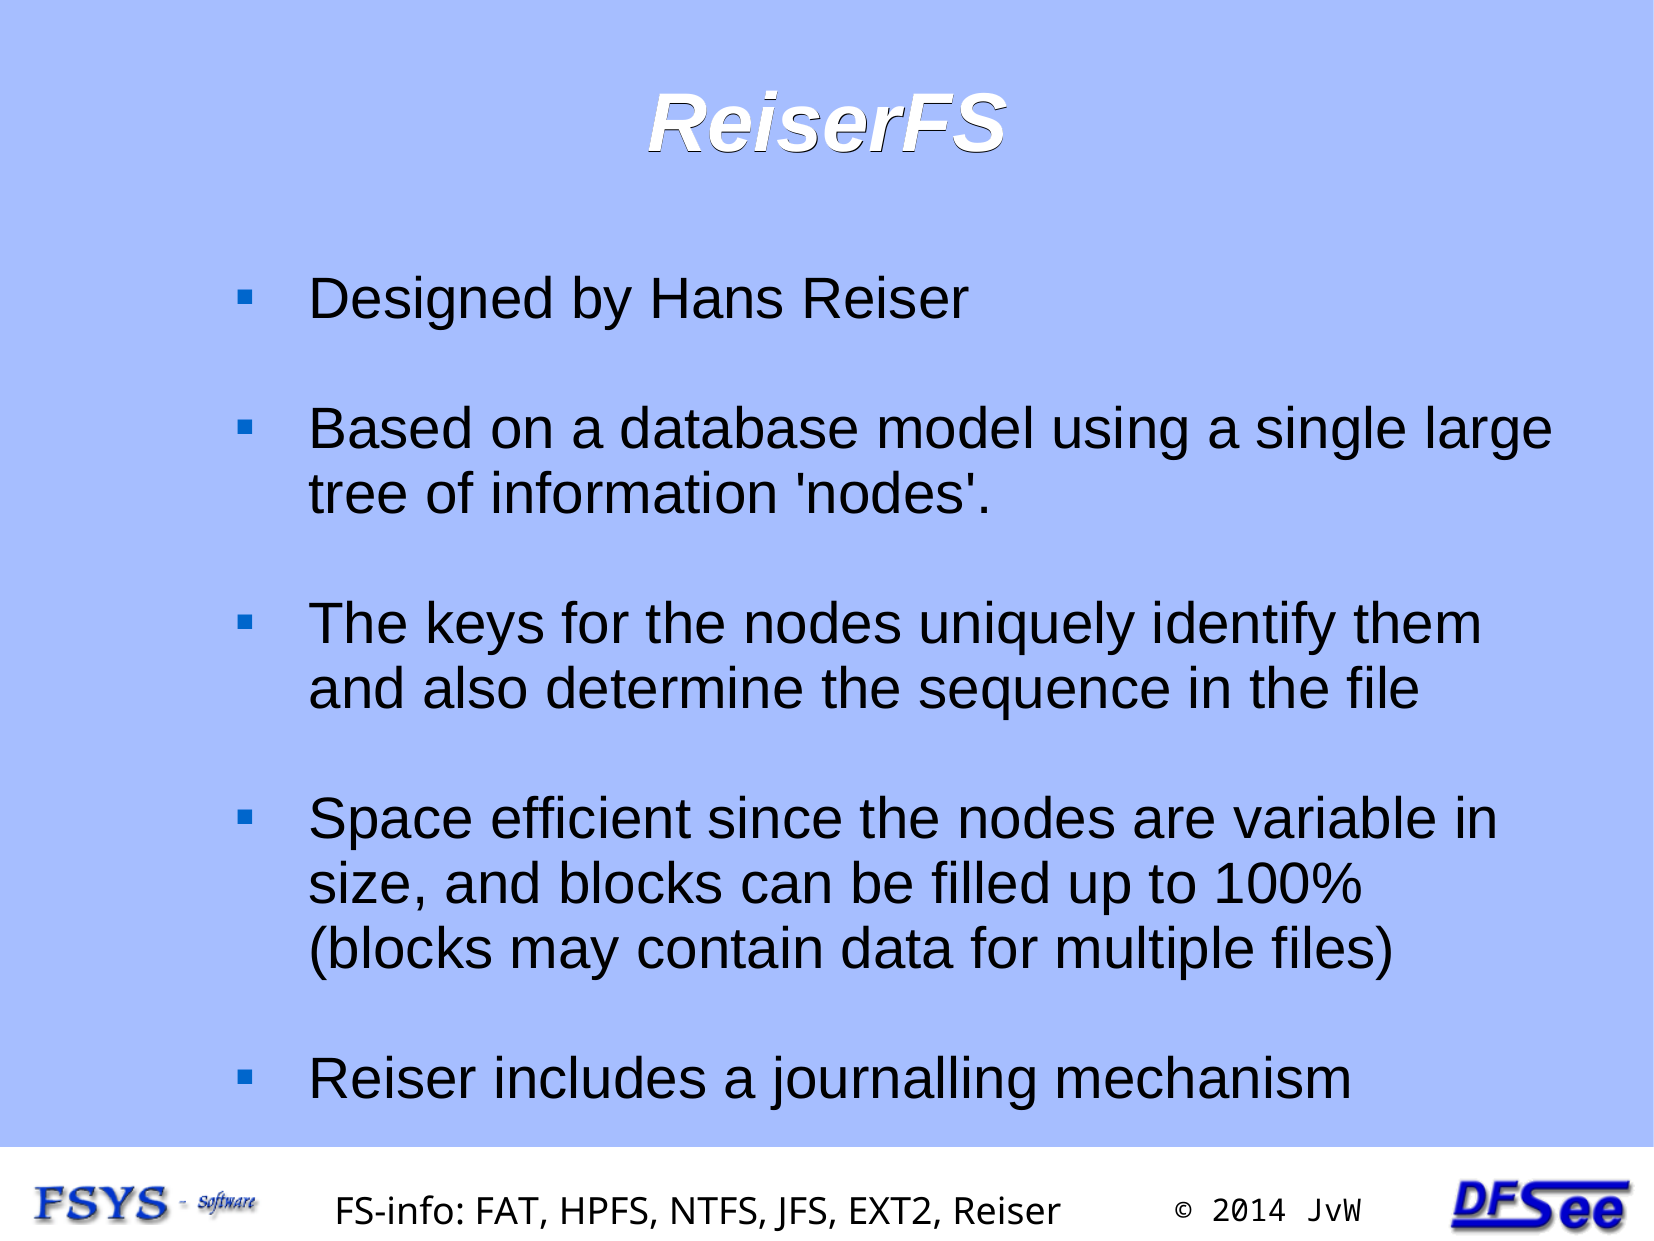

# ReiserFS
Designed by Hans Reiser
Based on a database model using a single large tree of information 'nodes'.
The keys for the nodes uniquely identify them and also determine the sequence in the file
Space efficient since the nodes are variable in size, and blocks can be filled up to 100%
(blocks may contain data for multiple files)
Reiser includes a journalling mechanism